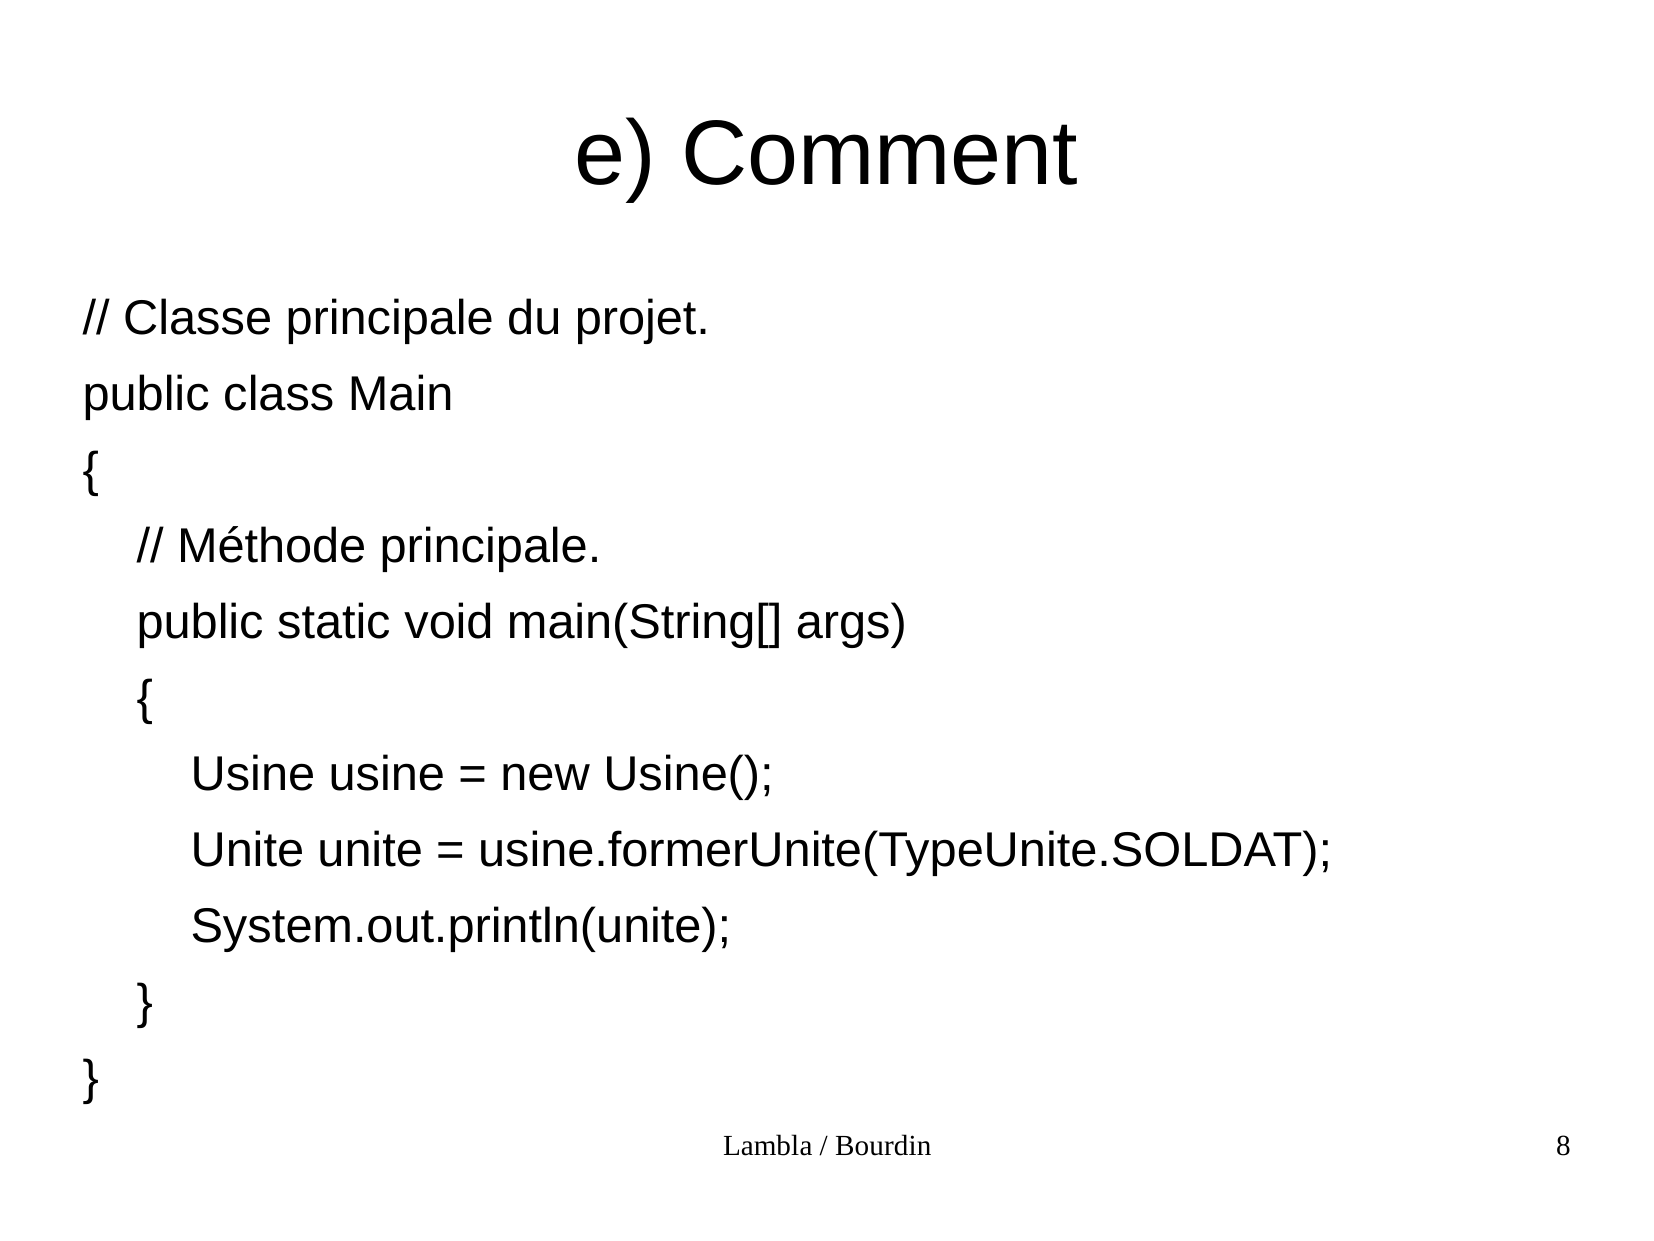

# e) Comment
// Classe principale du projet.
public class Main
{
 // Méthode principale.
 public static void main(String[] args)
 {
 Usine usine = new Usine();
 Unite unite = usine.formerUnite(TypeUnite.SOLDAT);
 System.out.println(unite);
 }
}
Lambla / Bourdin
8